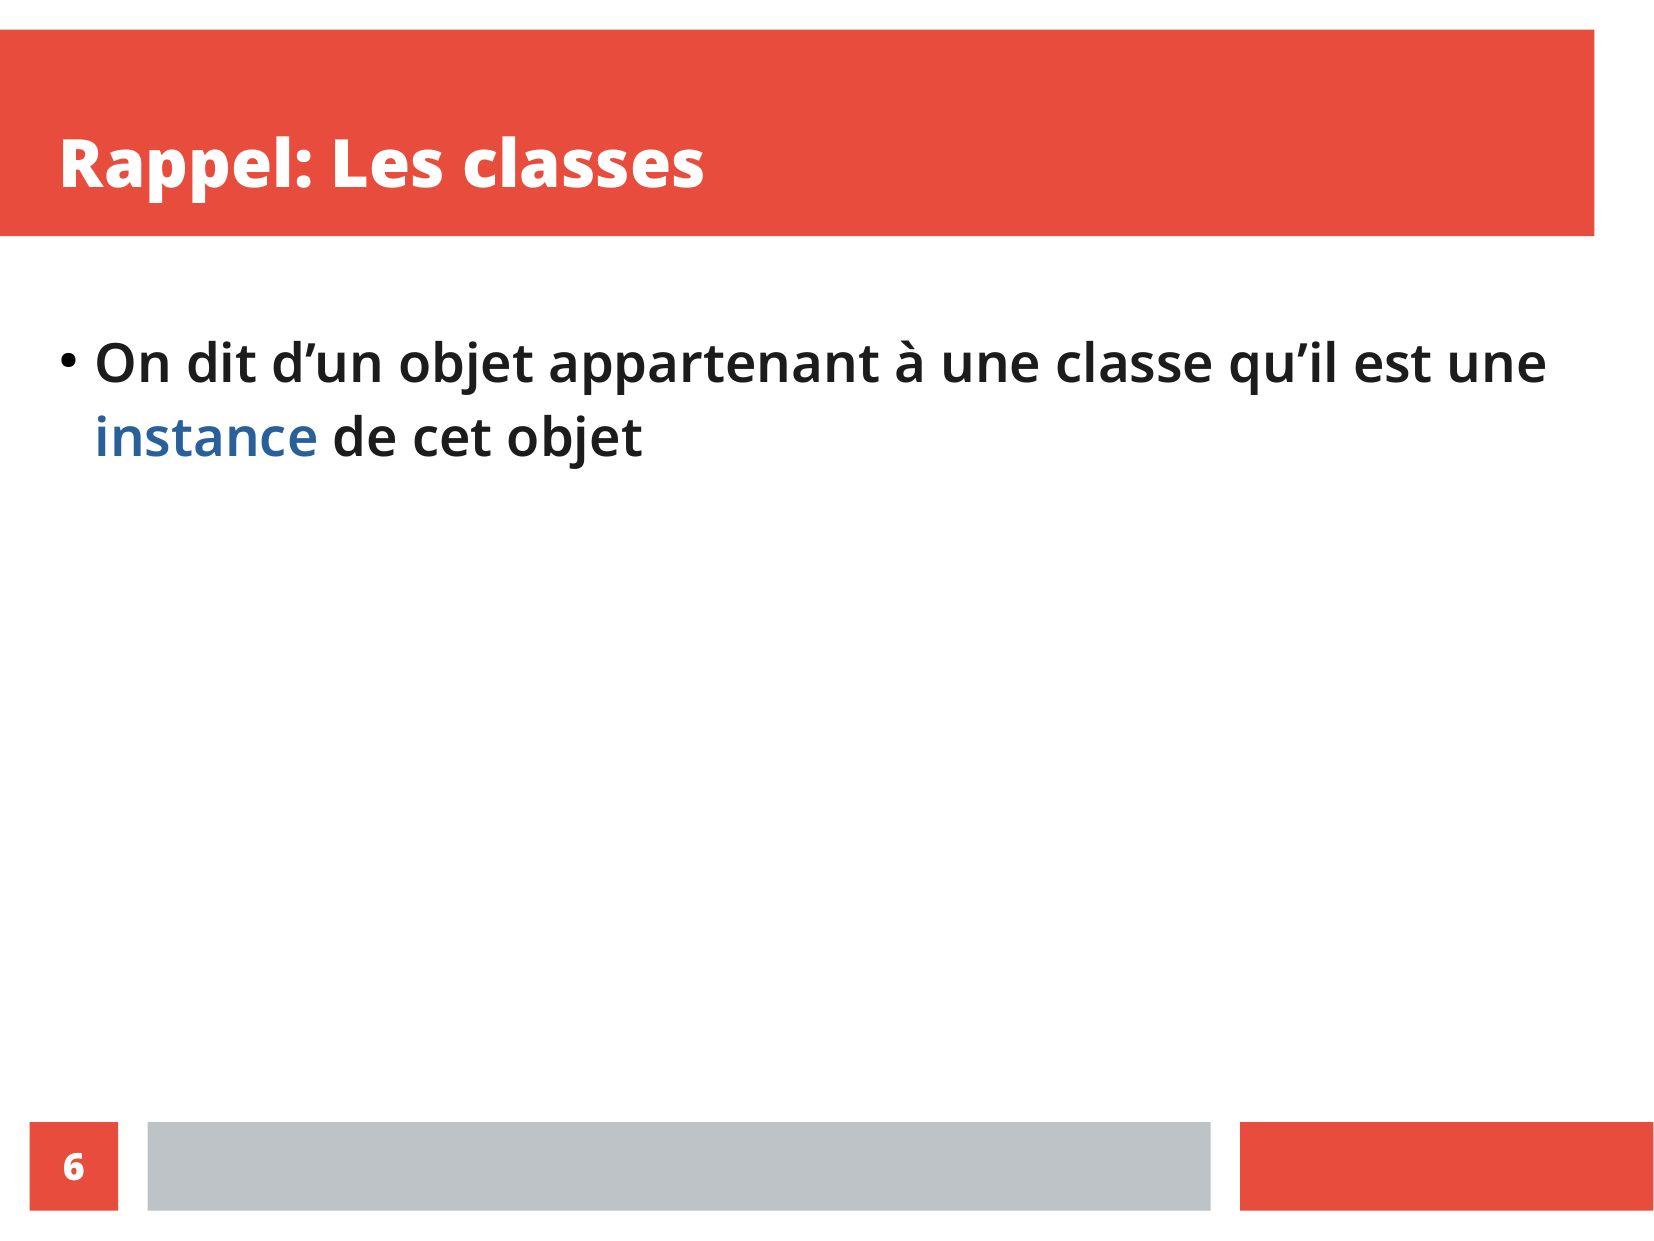

# Rappel: Les classes
On dit d’un objet appartenant à une classe qu’il est une instance de cet objet
6